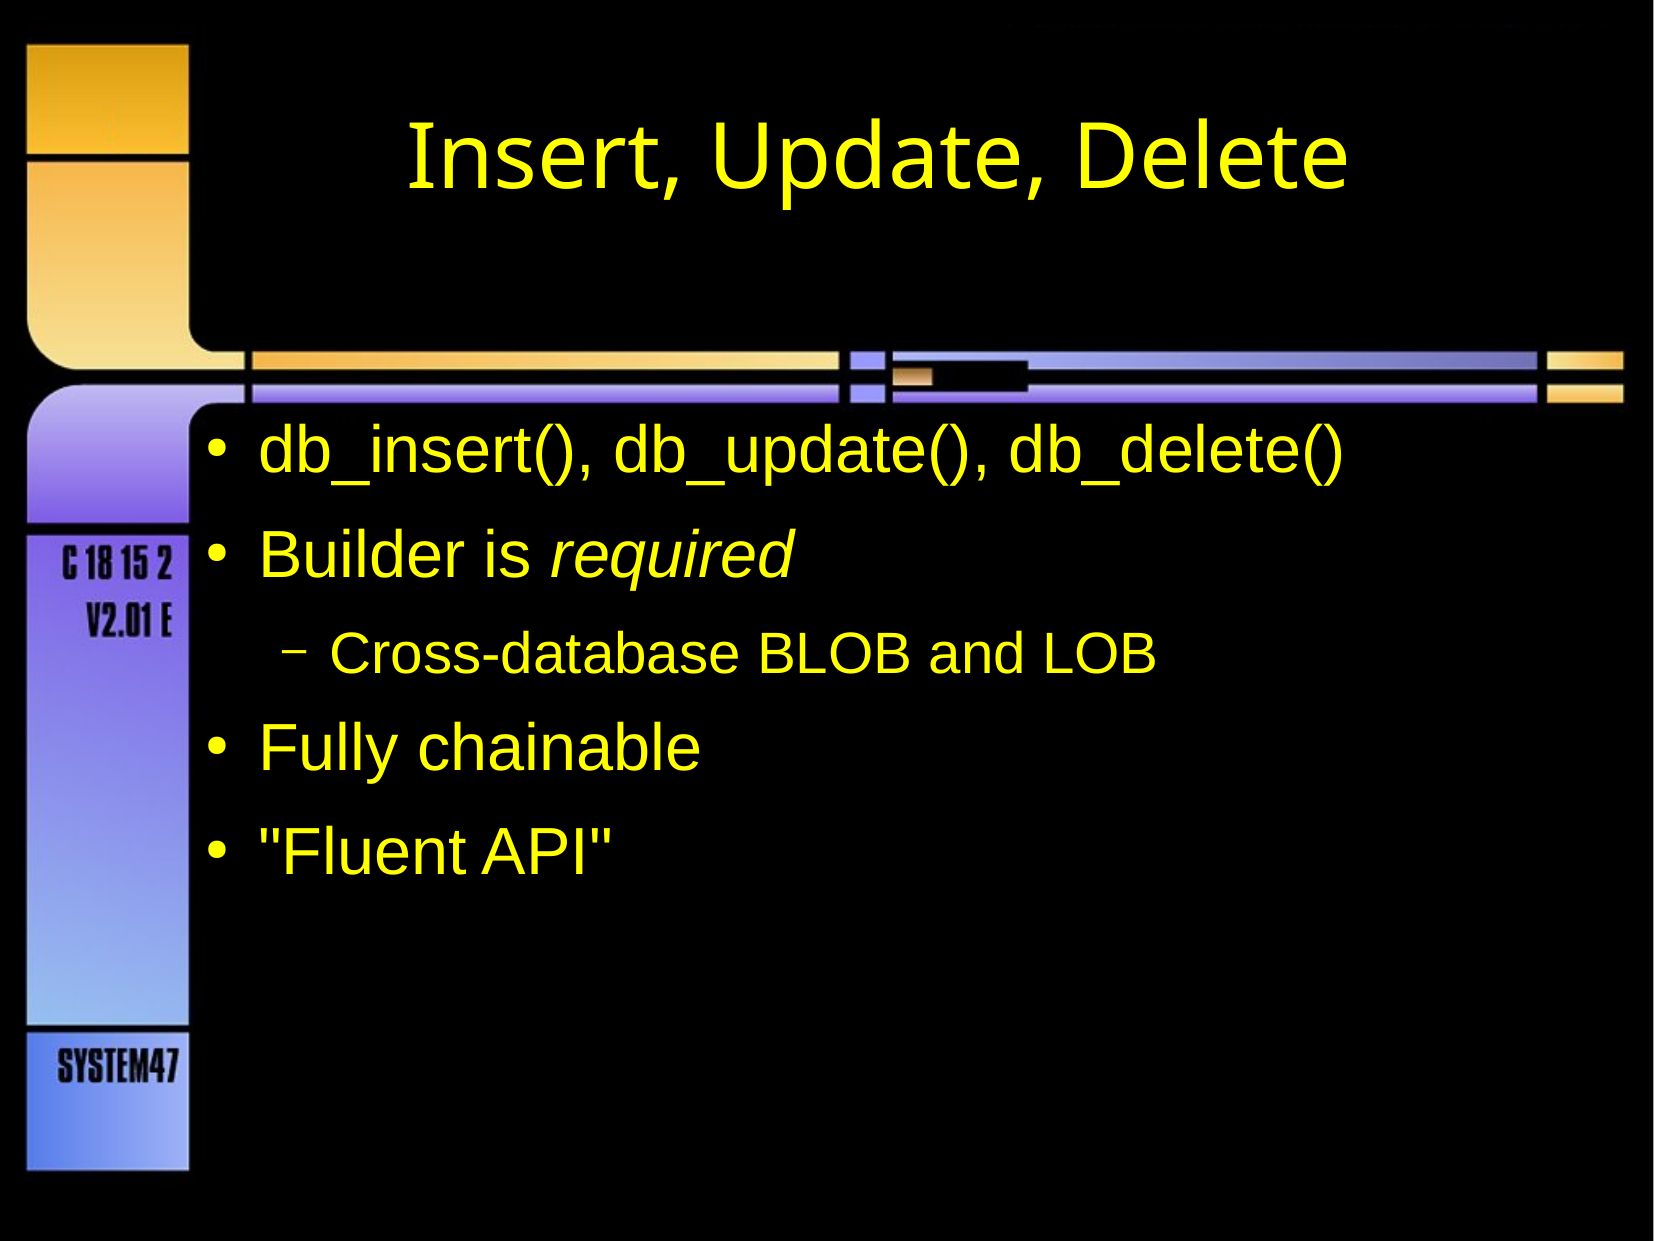

# Insert, Update, Delete
db_insert(), db_update(), db_delete()
Builder is required
Cross-database BLOB and LOB
Fully chainable
"Fluent API"